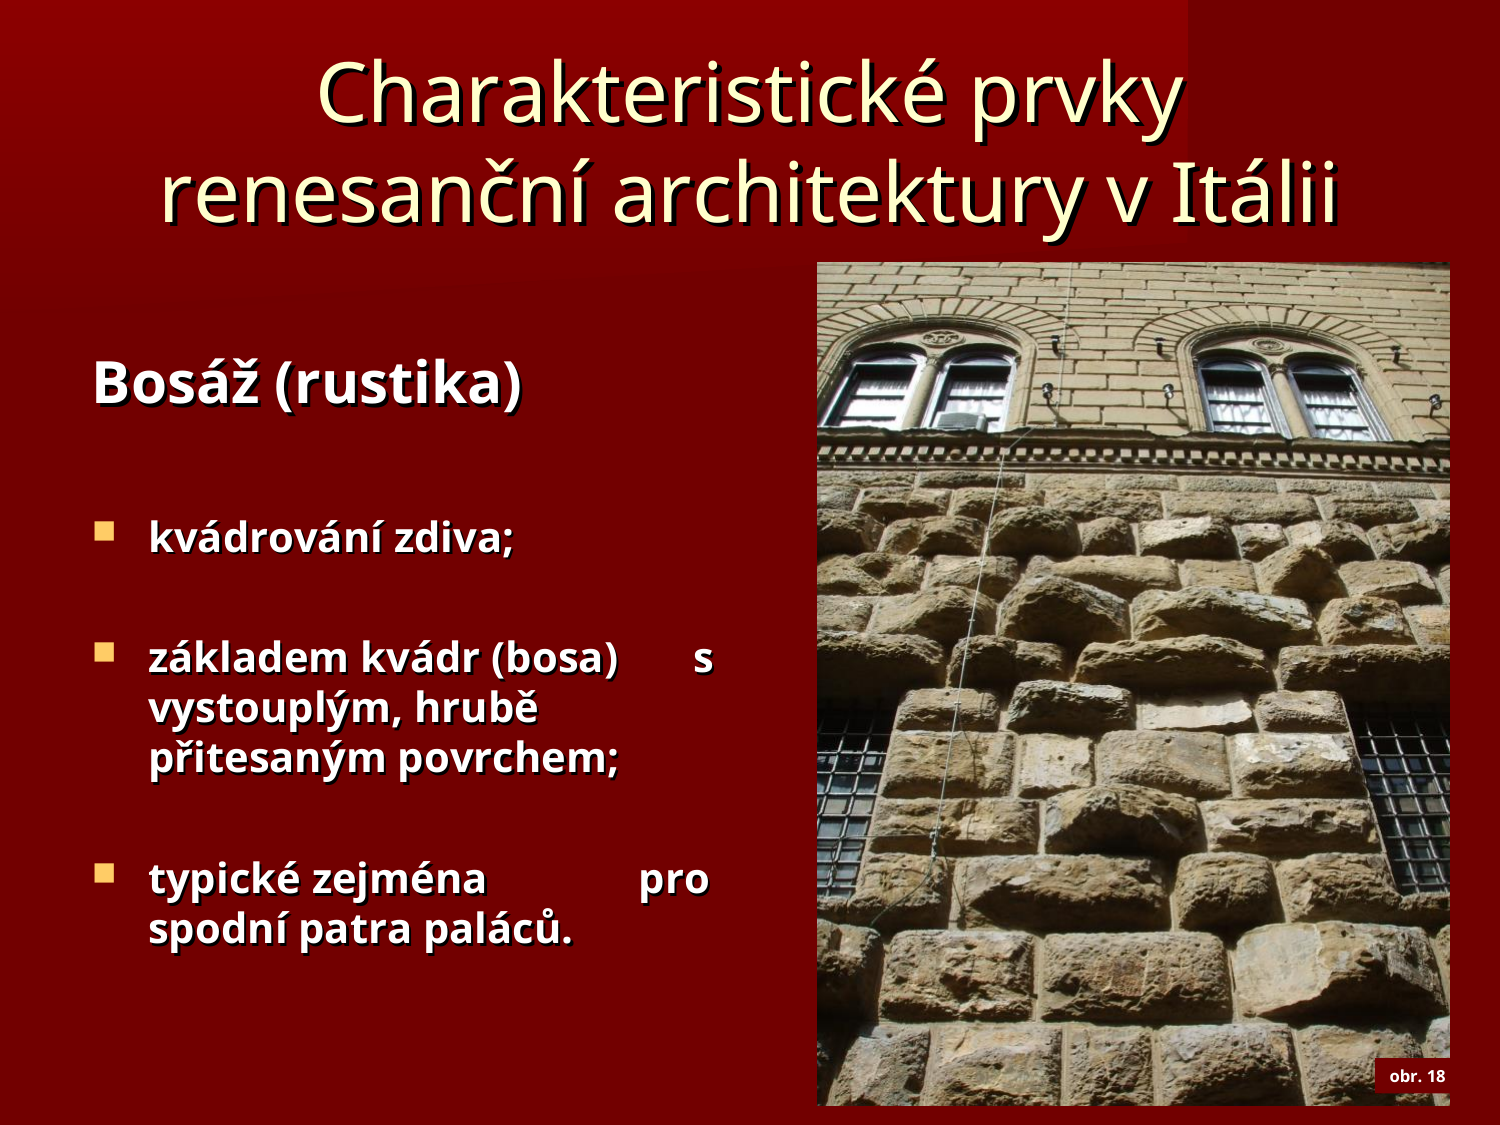

# Charakteristické prvky renesanční architektury v Itálii
Bosáž (rustika)
kvádrování zdiva;
základem kvádr (bosa) s vystouplým, hrubě přitesaným povrchem;
typické zejména pro spodní patra paláců.
obr. 18